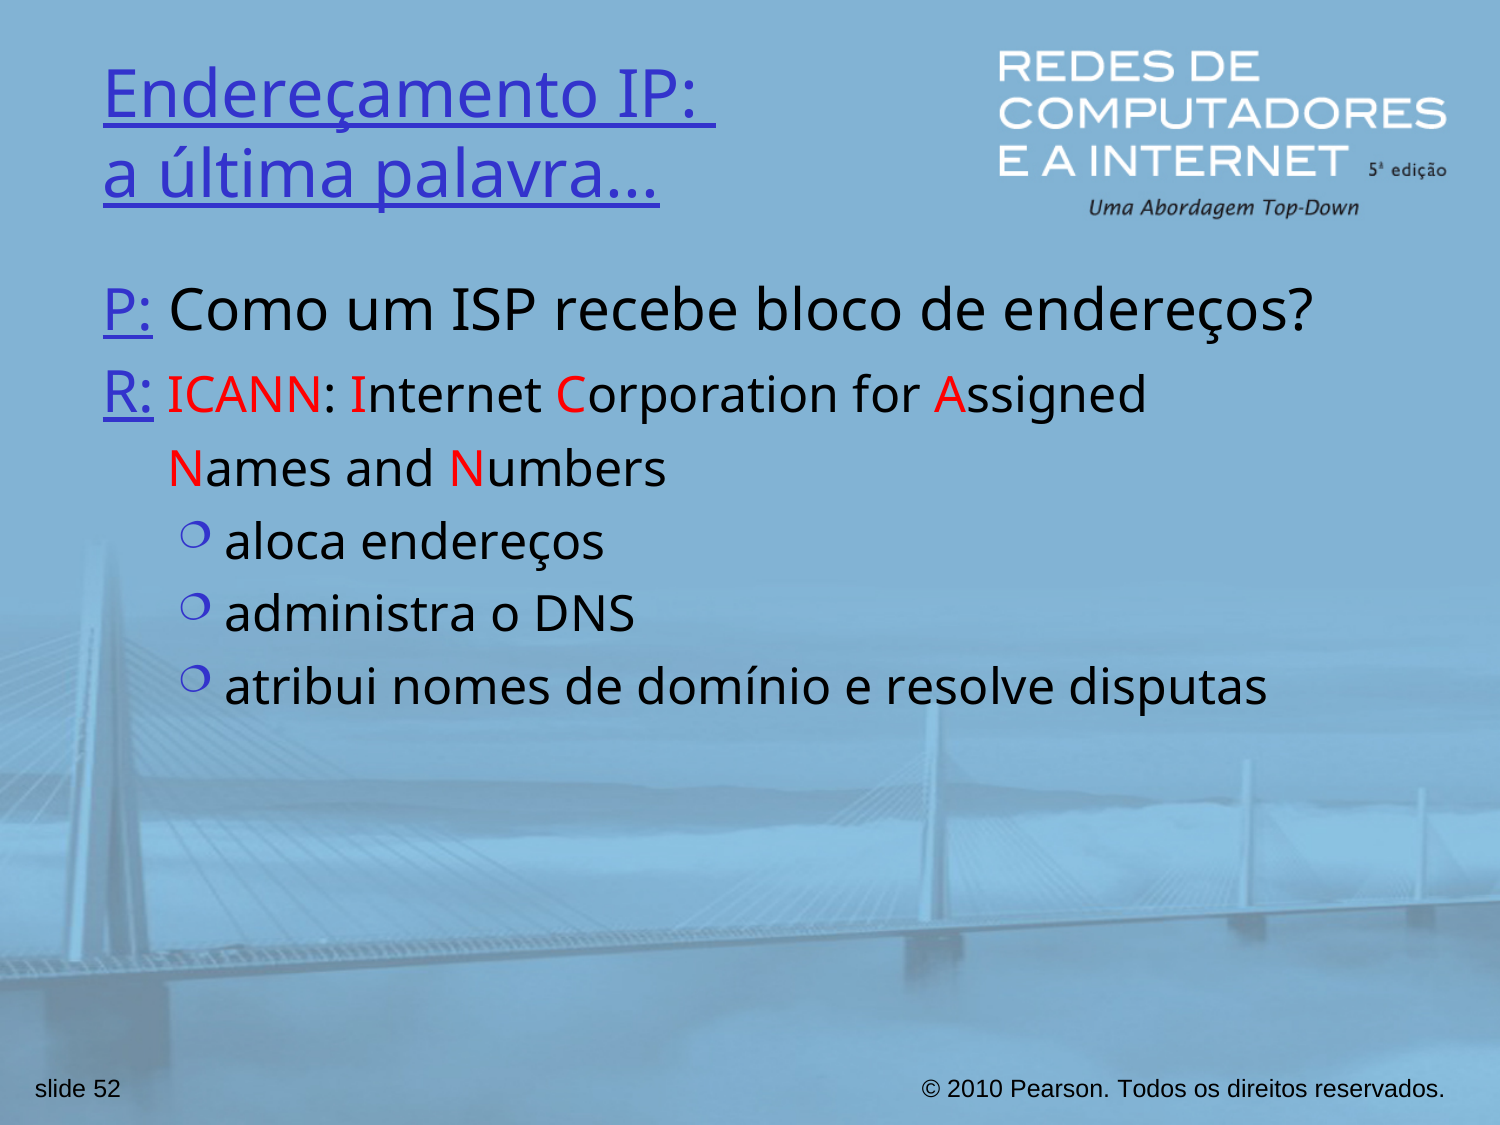

# Endereçamento IP: a última palavra...
P: Como um ISP recebe bloco de endereços?
R: ICANN: Internet Corporation for Assigned
 Names and Numbers
aloca endereços
administra o DNS
atribui nomes de domínio e resolve disputas